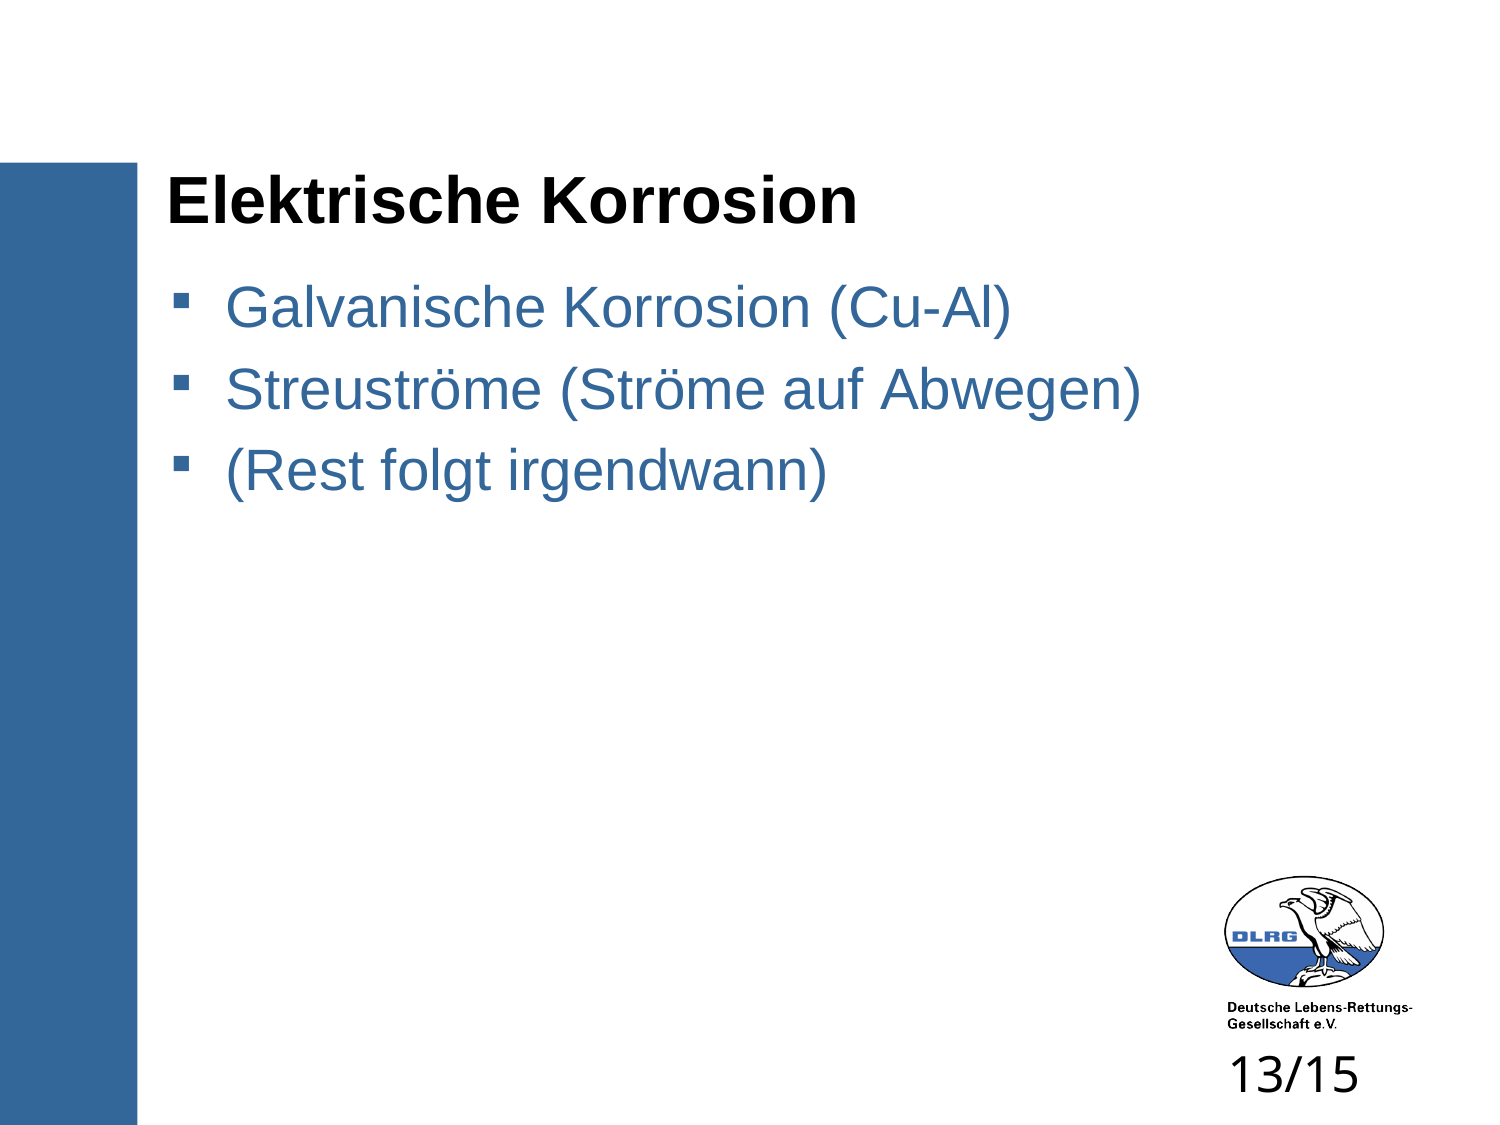

# Elektrische Korrosion
Galvanische Korrosion (Cu-Al)
Streuströme (Ströme auf Abwegen)
(Rest folgt irgendwann)